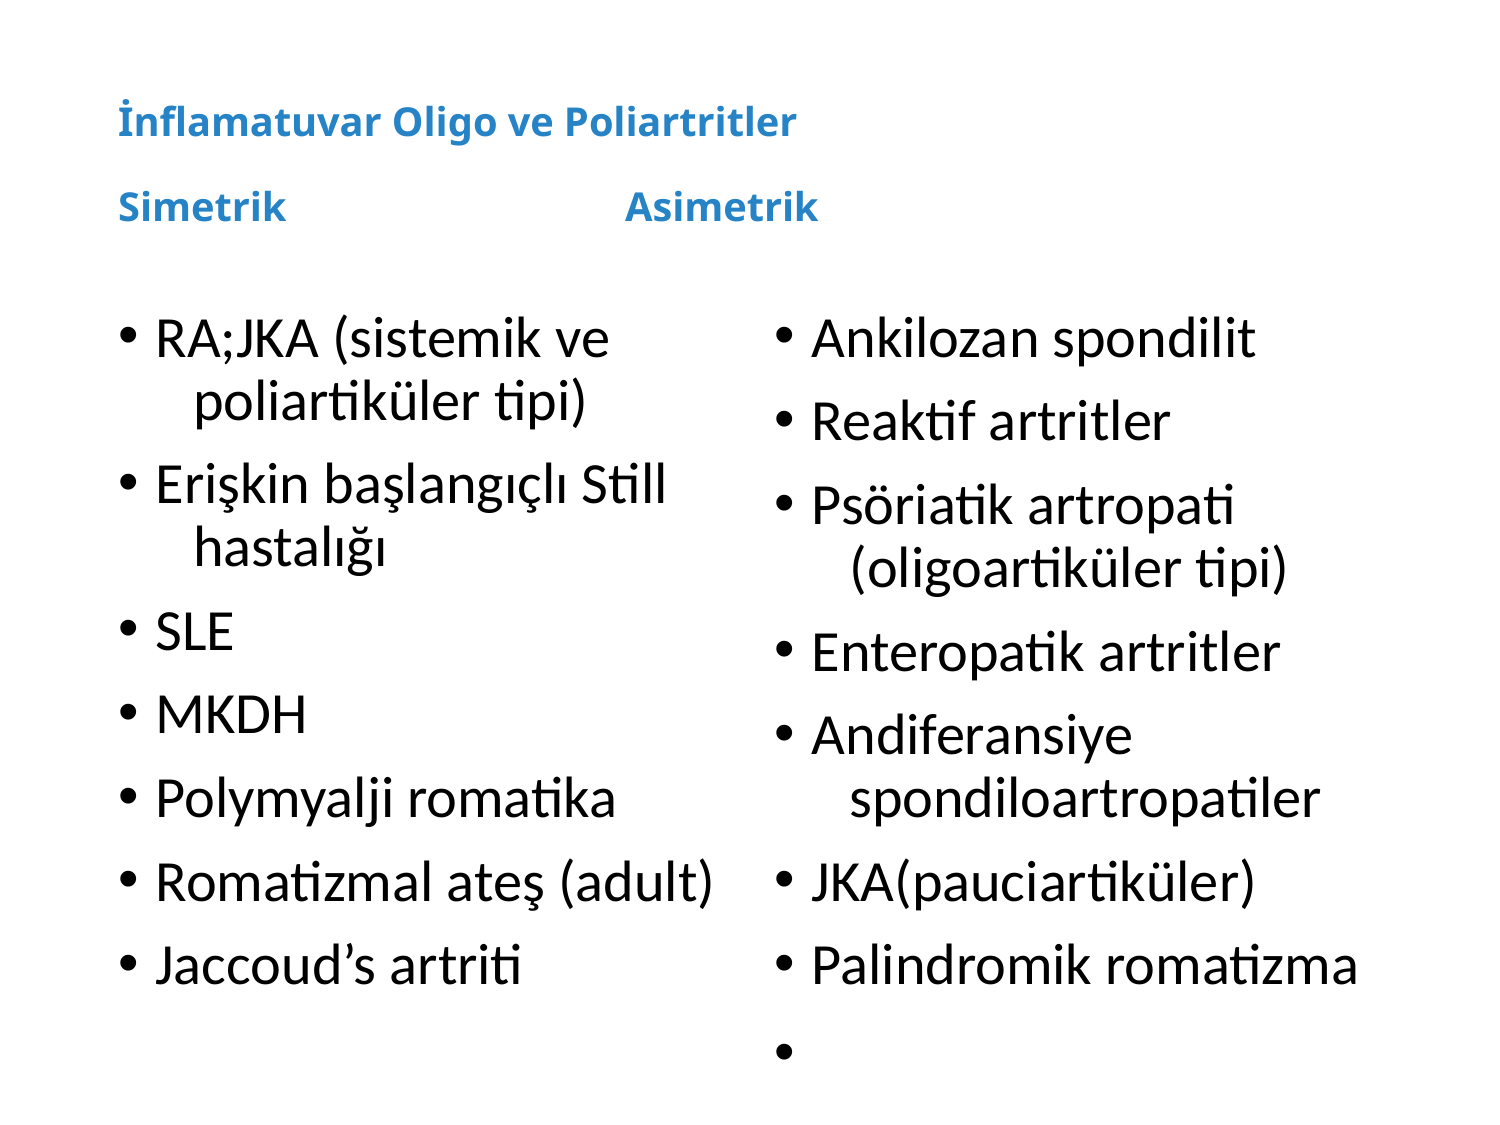

# İnflamatuvar Oligo ve Poliartritler Simetrik Asimetrik
RA;JKA (sistemik ve poliartiküler tipi)
Erişkin başlangıçlı Still hastalığı
SLE
MKDH
Polymyalji romatika
Romatizmal ateş (adult)
Jaccoud’s artriti
Ankilozan spondilit
Reaktif artritler
Psöriatik artropati (oligoartiküler tipi)
Enteropatik artritler
Andiferansiye spondiloartropatiler
JKA(pauciartiküler)
Palindromik romatizma